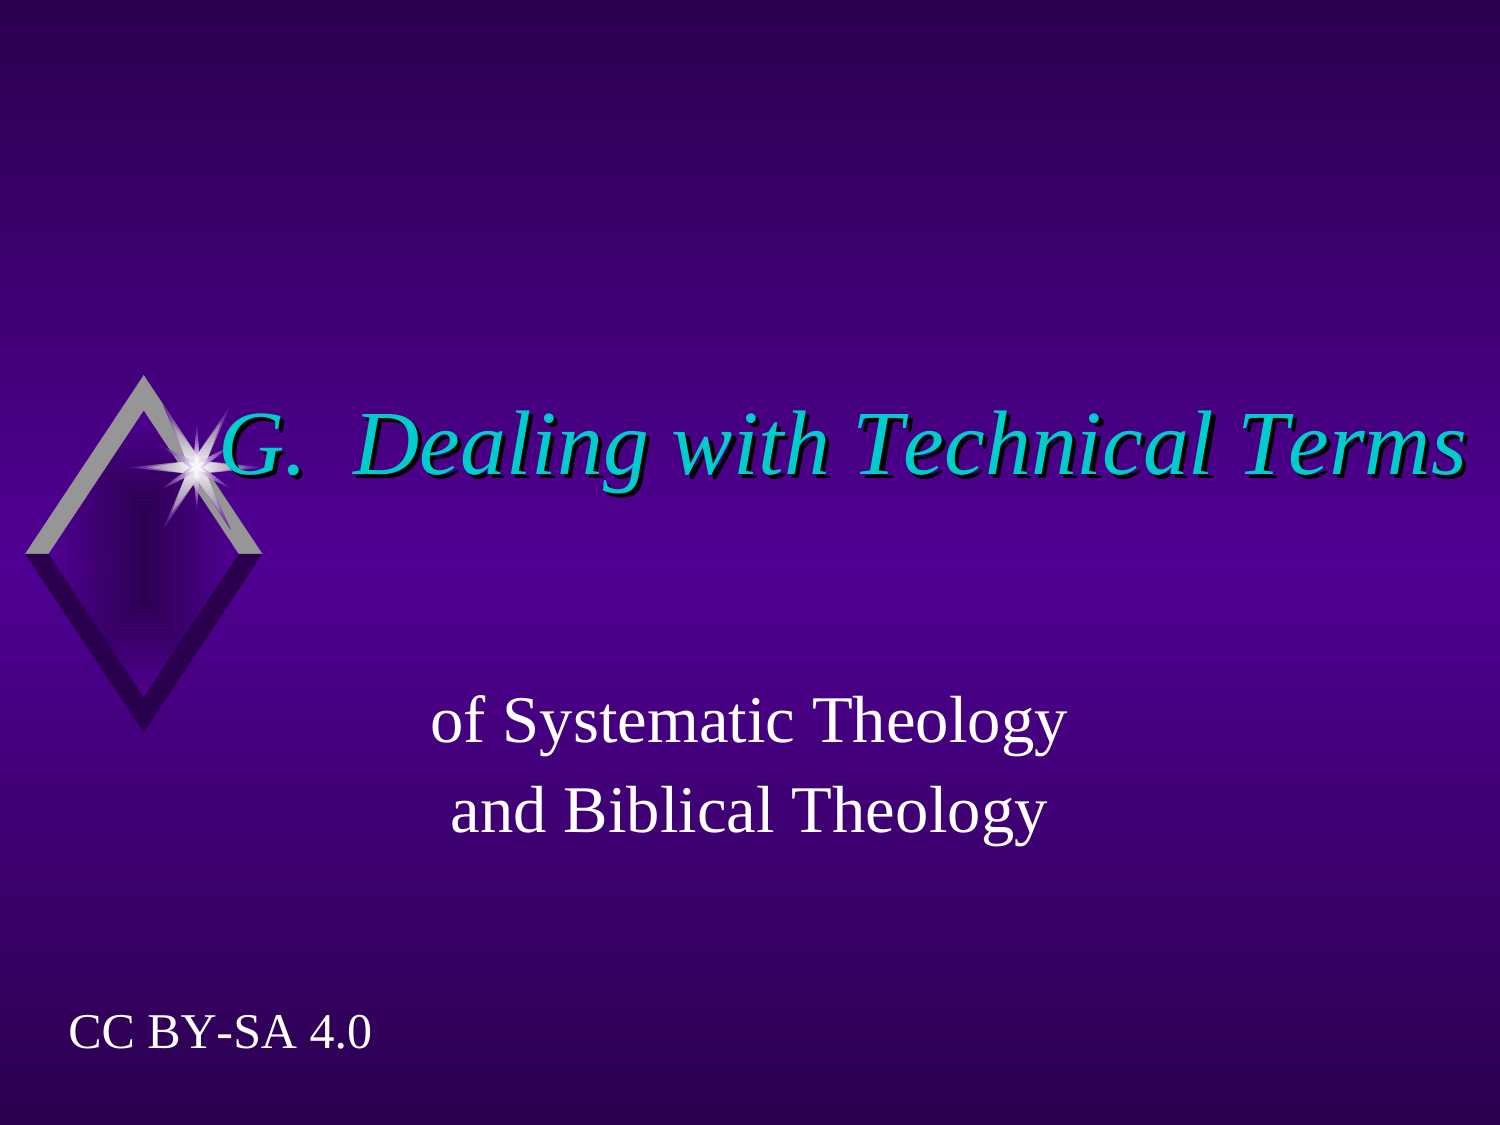

# G. Dealing with Technical Terms
of Systematic Theology
and Biblical Theology
CC BY-SA 4.0